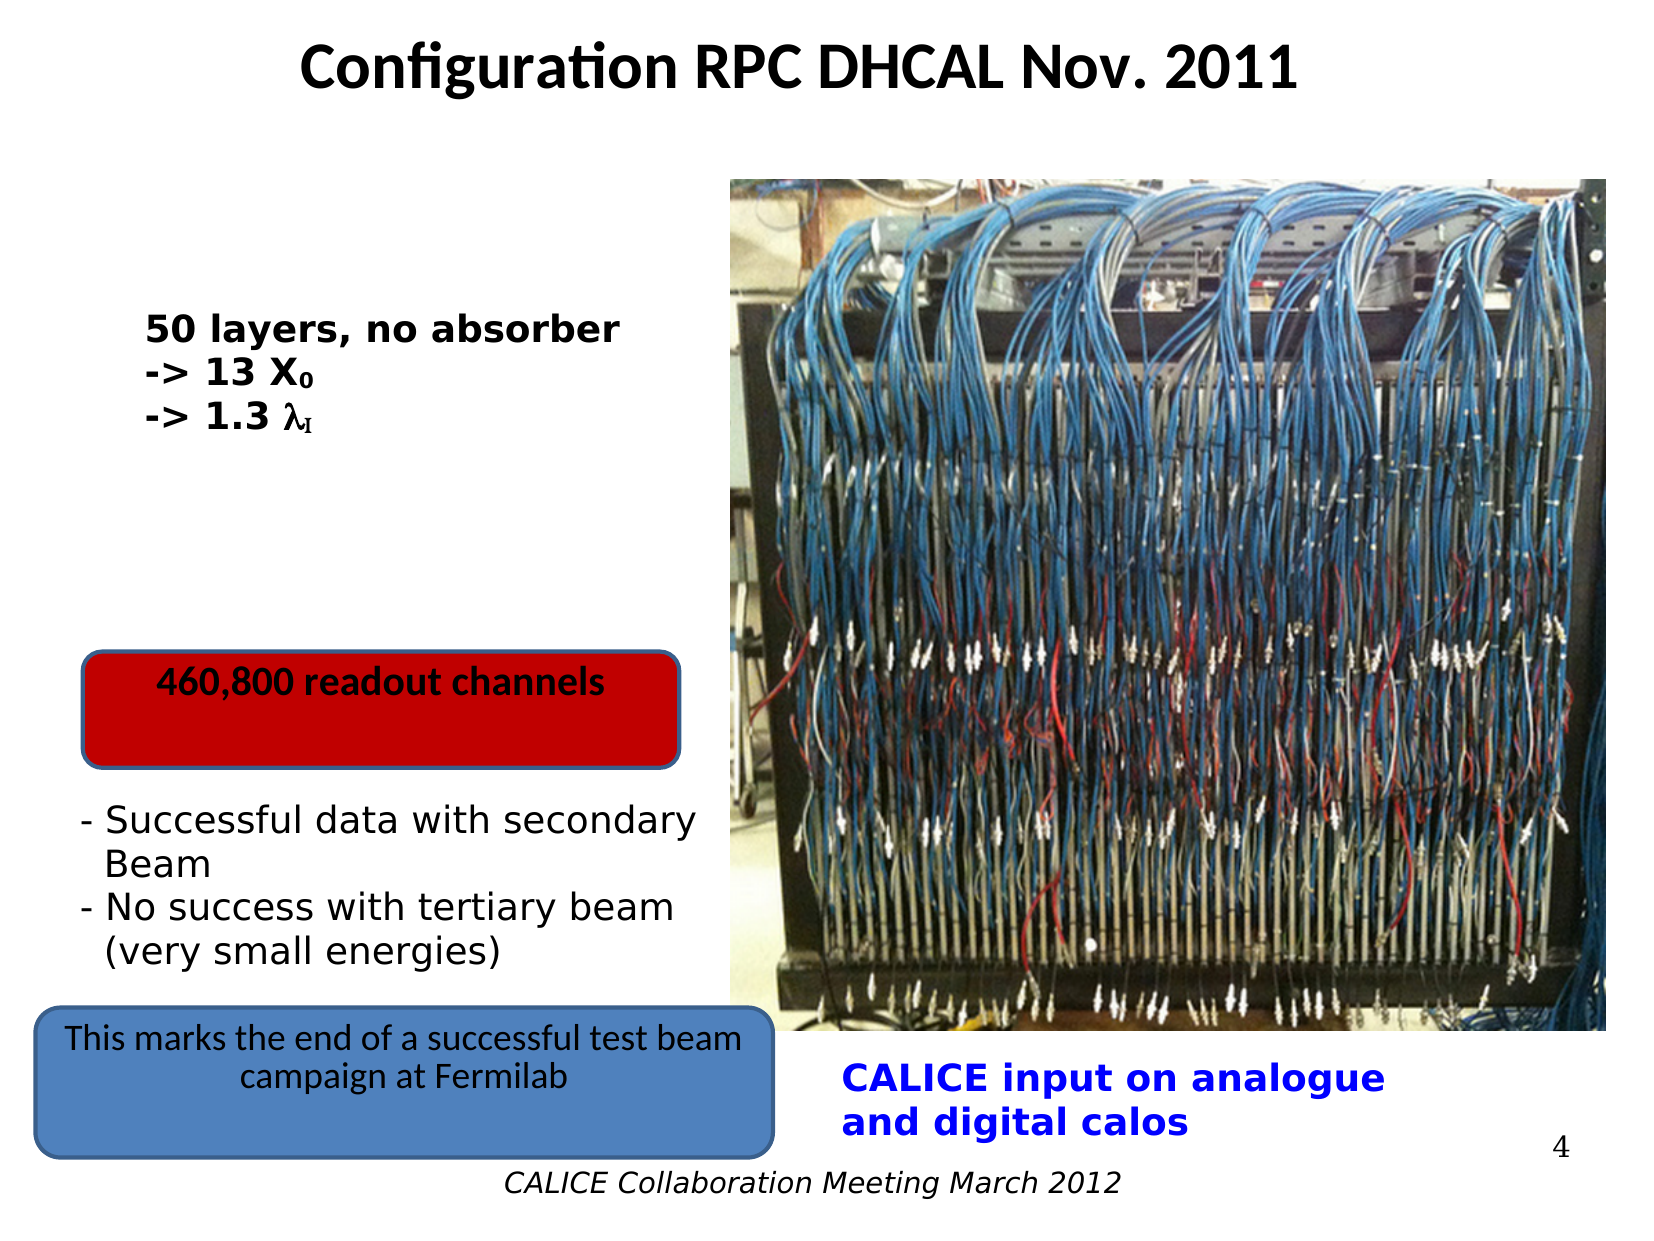

Configuration RPC DHCAL Nov. 2011
50 layers, no absorber
-> 13 X0
-> 1.3 λI
460,800 readout channels
- Successful data with secondary
 Beam
- No success with tertiary beam
 (very small energies)
This marks the end of a successful test beam campaign at Fermilab
CALICE input on analogue
and digital calos
4